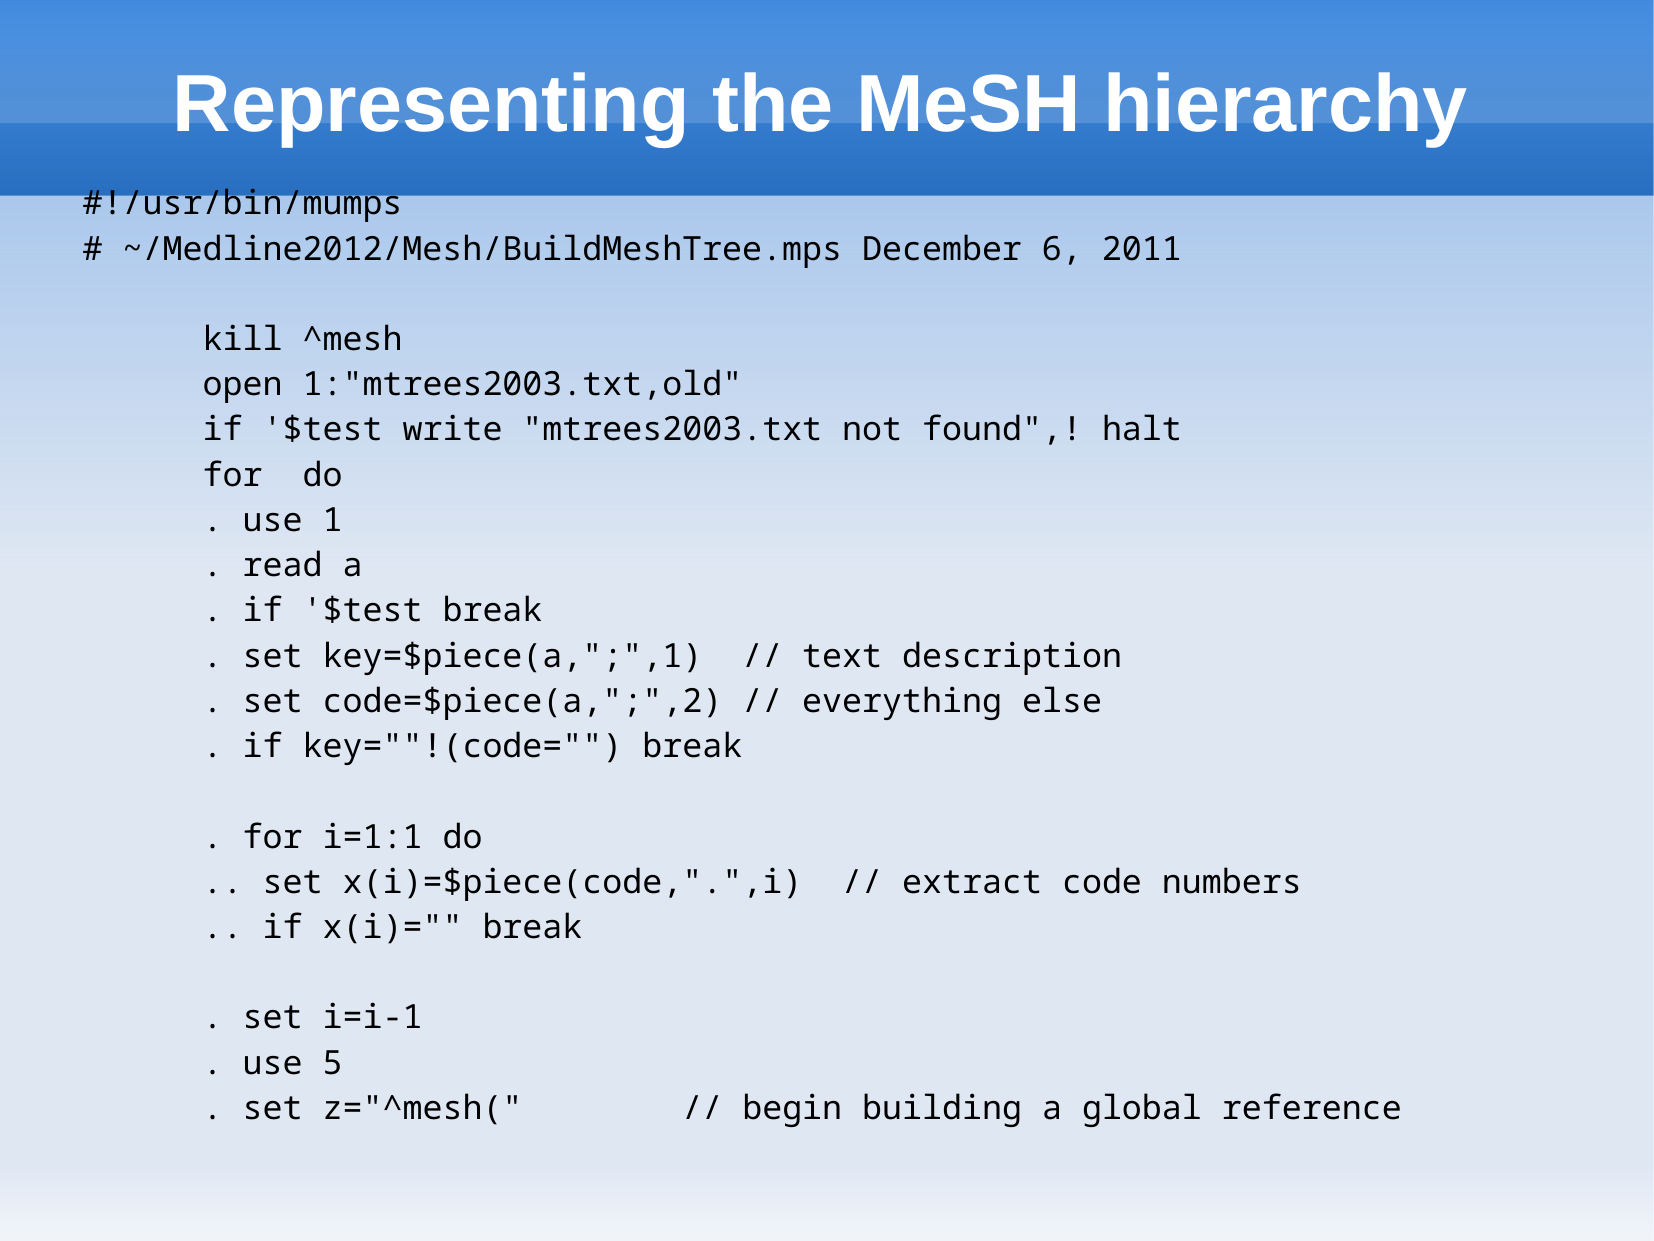

# Representing the MeSH hierarchy
#!/usr/bin/mumps
# ~/Medline2012/Mesh/BuildMeshTree.mps December 6, 2011
 kill ^mesh
 open 1:"mtrees2003.txt,old"
 if '$test write "mtrees2003.txt not found",! halt
 for do
 . use 1
 . read a
 . if '$test break
 . set key=$piece(a,";",1) // text description
 . set code=$piece(a,";",2) // everything else
 . if key=""!(code="") break
 . for i=1:1 do
 .. set x(i)=$piece(code,".",i) // extract code numbers
 .. if x(i)="" break
 . set i=i-1
 . use 5
 . set z="^mesh(" // begin building a global reference